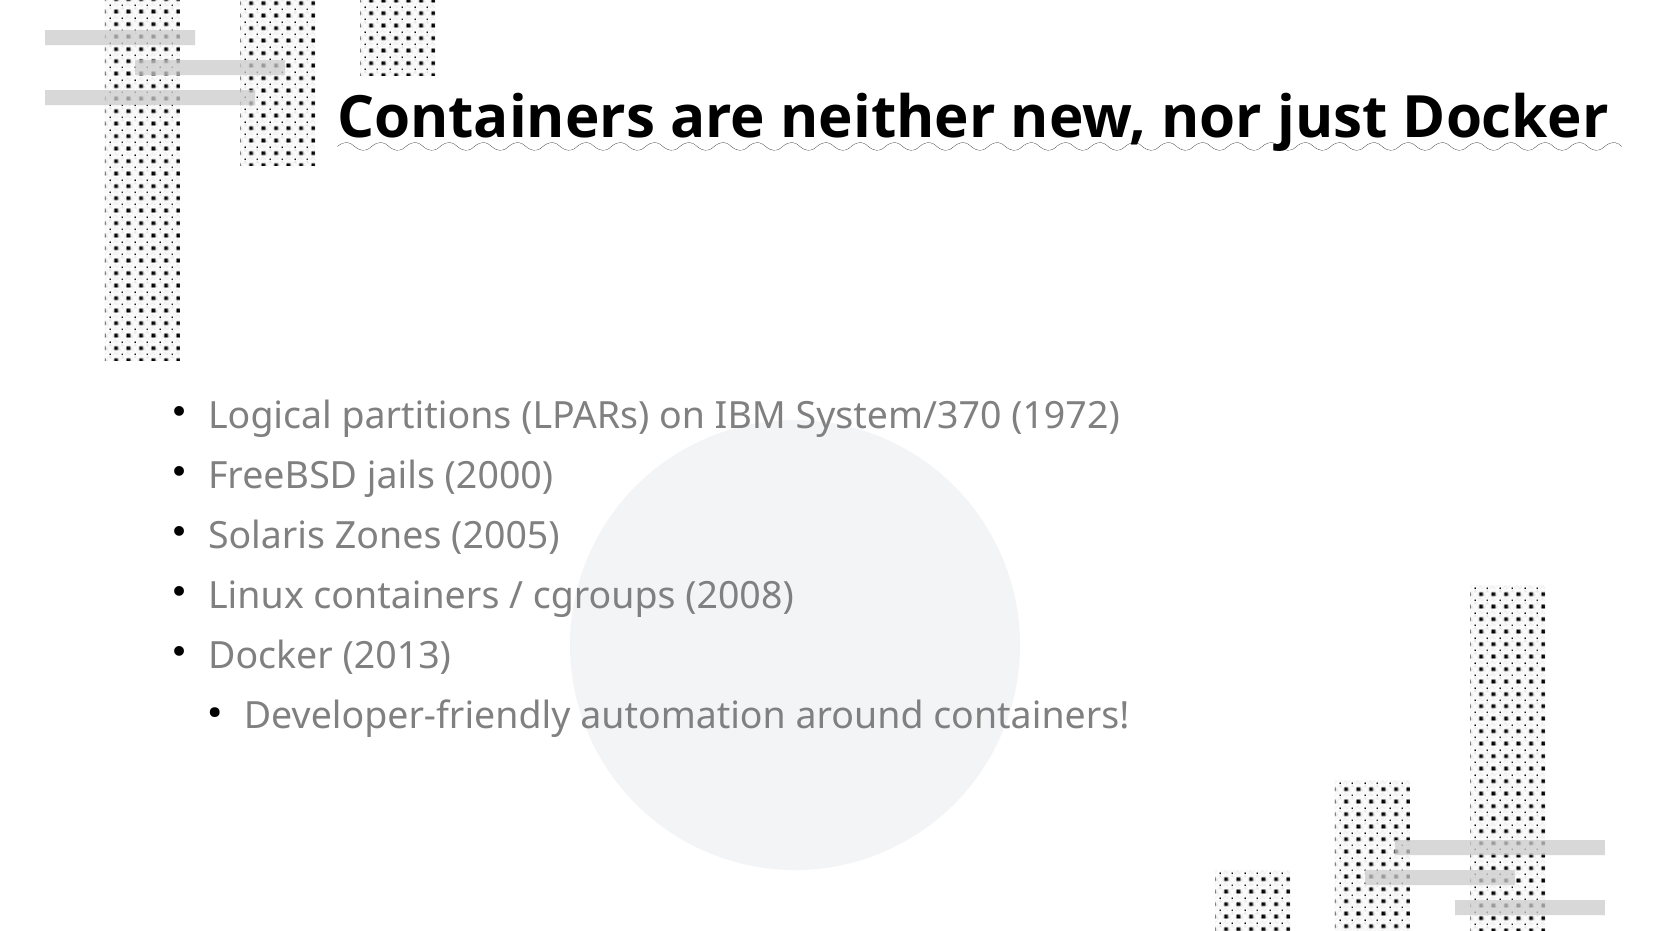

# Containers are neither new, nor just Docker
Logical partitions (LPARs) on IBM System/370 (1972)
FreeBSD jails (2000)
Solaris Zones (2005)
Linux containers / cgroups (2008)
Docker (2013)
Developer-friendly automation around containers!